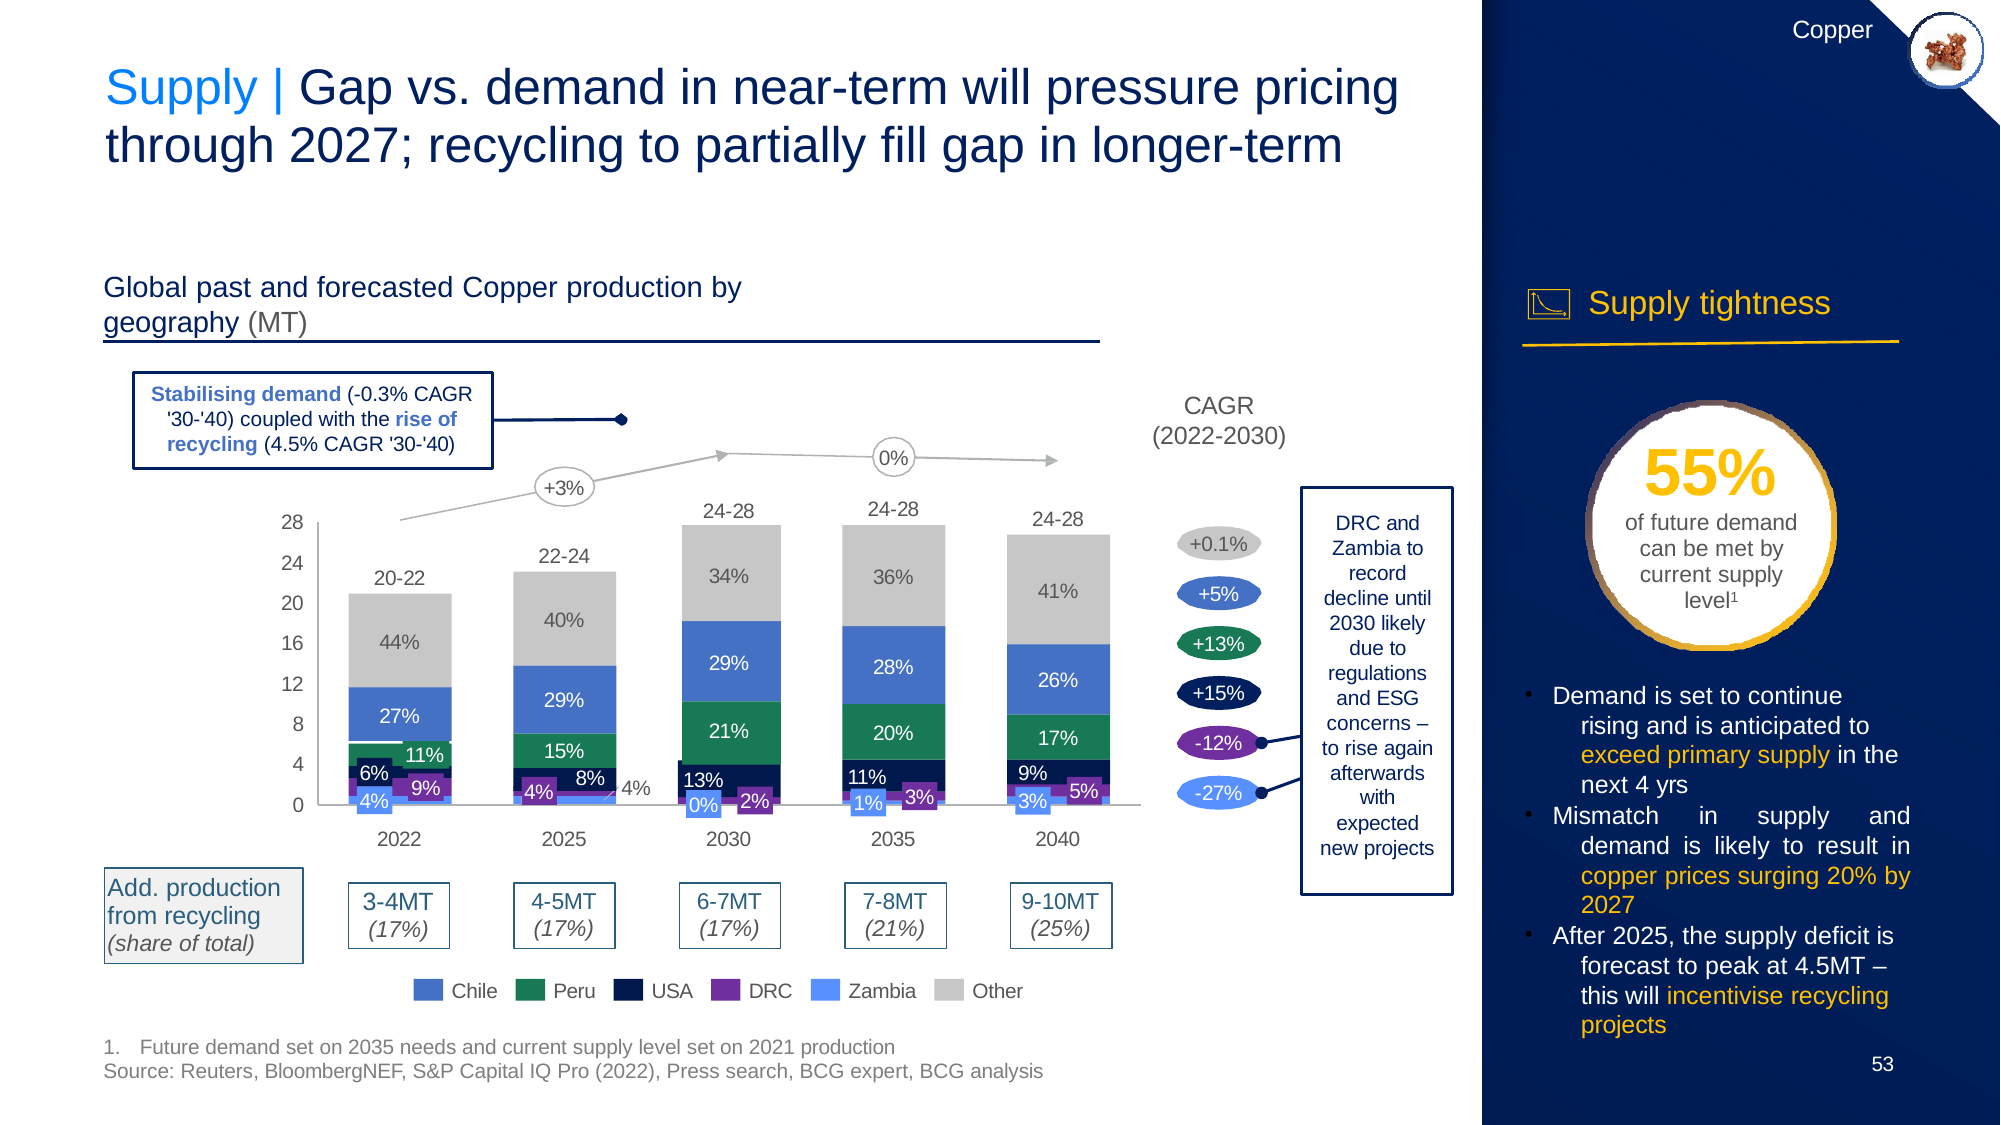

Copper
# Supply | Gap vs. demand in near-term will pressure pricing
through 2027; recycling to partially fill gap in longer-term
Global past and forecasted Copper production by geography (MT)
Supply tightness
Stabilising demand (-0.3% CAGR '30-'40) coupled with the rise of recycling (4.5% CAGR '30-'40)
CAGR
(2022-2030)
55%
of future demand can be met by current supply level1
0%
+3%
DRC and Zambia to record decline until 2030 likely due to regulations and ESG concerns – to rise again afterwards with expected new projects
24-28
24-28
24-28
28
24
20
16
12
8
4
0
34%
36%
+0.1%
41%
22-24
20-22
+5%
44%
40%
29%
28%
+13%
26%
29%
Demand is set to continue rising and is anticipated to exceed primary supply in the next 4 yrs
+15%
27%
21%
20%
17%
-12%
15%
11%
6%
9%
11%
13%
8%
4%
9%
5%
4%
-27%
3%
3%
4%
2%
1%
0%
Mismatch in supply and demand is likely to result in copper prices surging 20% by 2027
2022
2025
2030
2035
2040
Add. production from recycling (share of total)
3-4MT
(17%)
4-5MT
(17%)
6-7MT
(17%)
7-8MT
(21%)
9-10MT
(25%)
After 2025, the supply deficit is forecast to peak at 4.5MT – this will incentivise recycling projects
Chile	Peru	USA	DRC	Zambia	Other
1. Future demand set on 2035 needs and current supply level set on 2021 production
Source: Reuters, BloombergNEF, S&P Capital IQ Pro (2022), Press search, BCG expert, BCG analysis
53